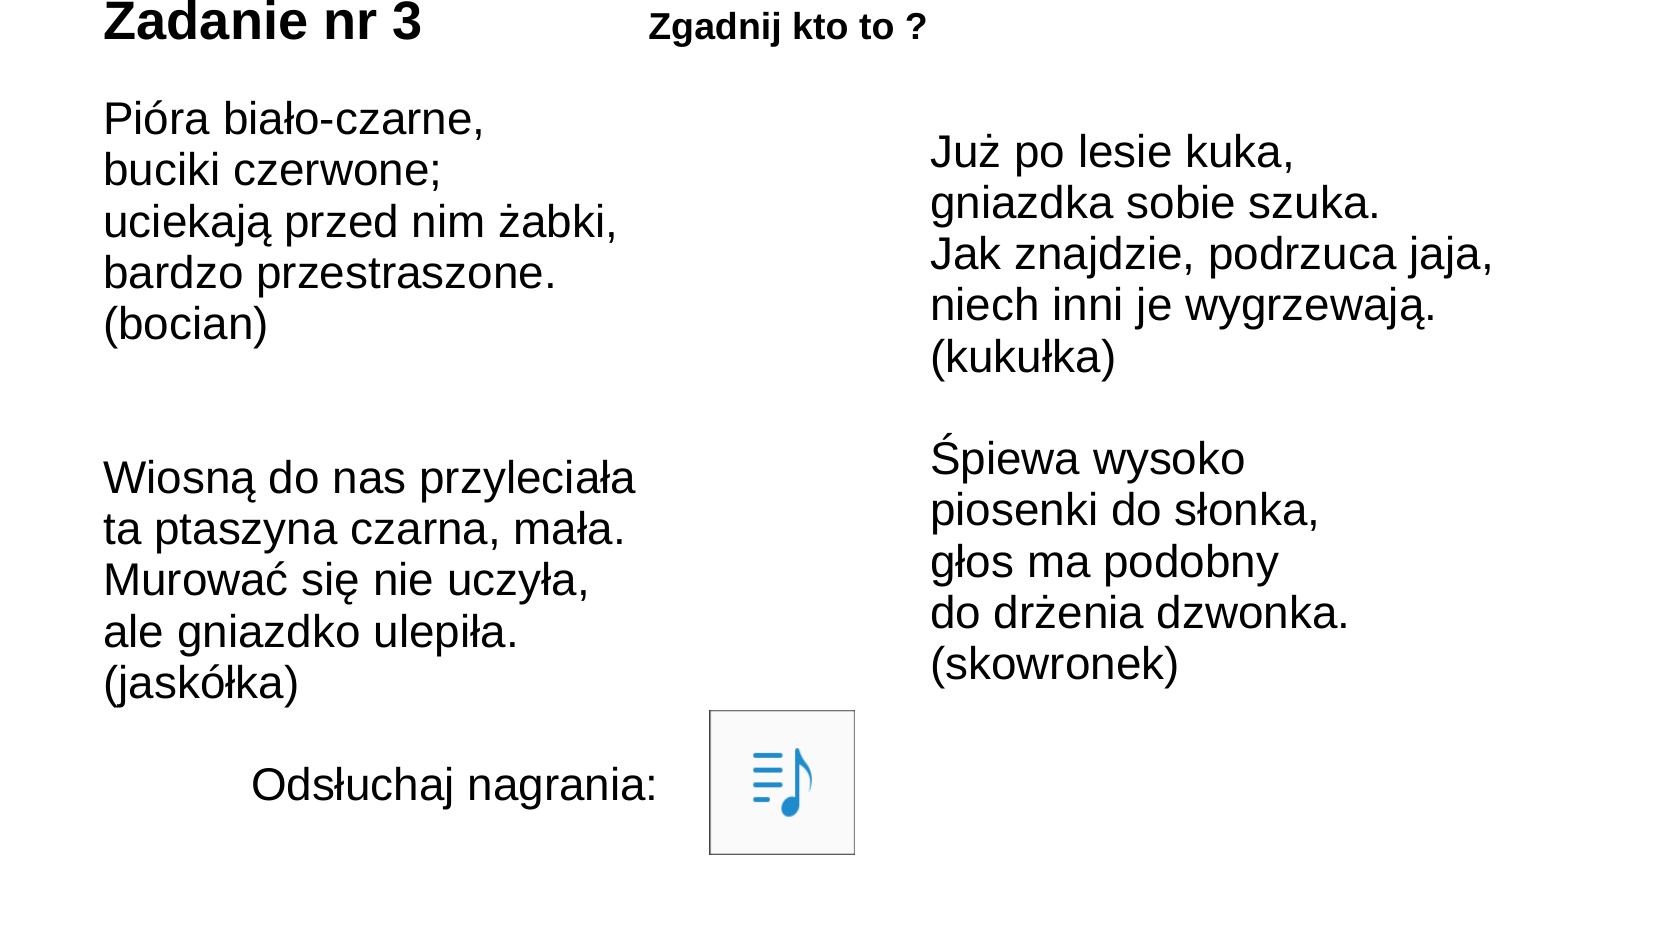

Zadanie nr 3 Zgadnij kto to ?
Pióra biało-czarne,
buciki czerwone;
uciekają przed nim żabki,
bardzo przestraszone.
(bocian)
Wiosną do nas przyleciała
ta ptaszyna czarna, mała.
Murować się nie uczyła,
ale gniazdko ulepiła.
(jaskółka)
		Odsłuchaj nagrania:
Już po lesie kuka,
gniazdka sobie szuka.
Jak znajdzie, podrzuca jaja,
niech inni je wygrzewają.
(kukułka)
Śpiewa wysoko
piosenki do słonka,
głos ma podobny
do drżenia dzwonka.
(skowronek)